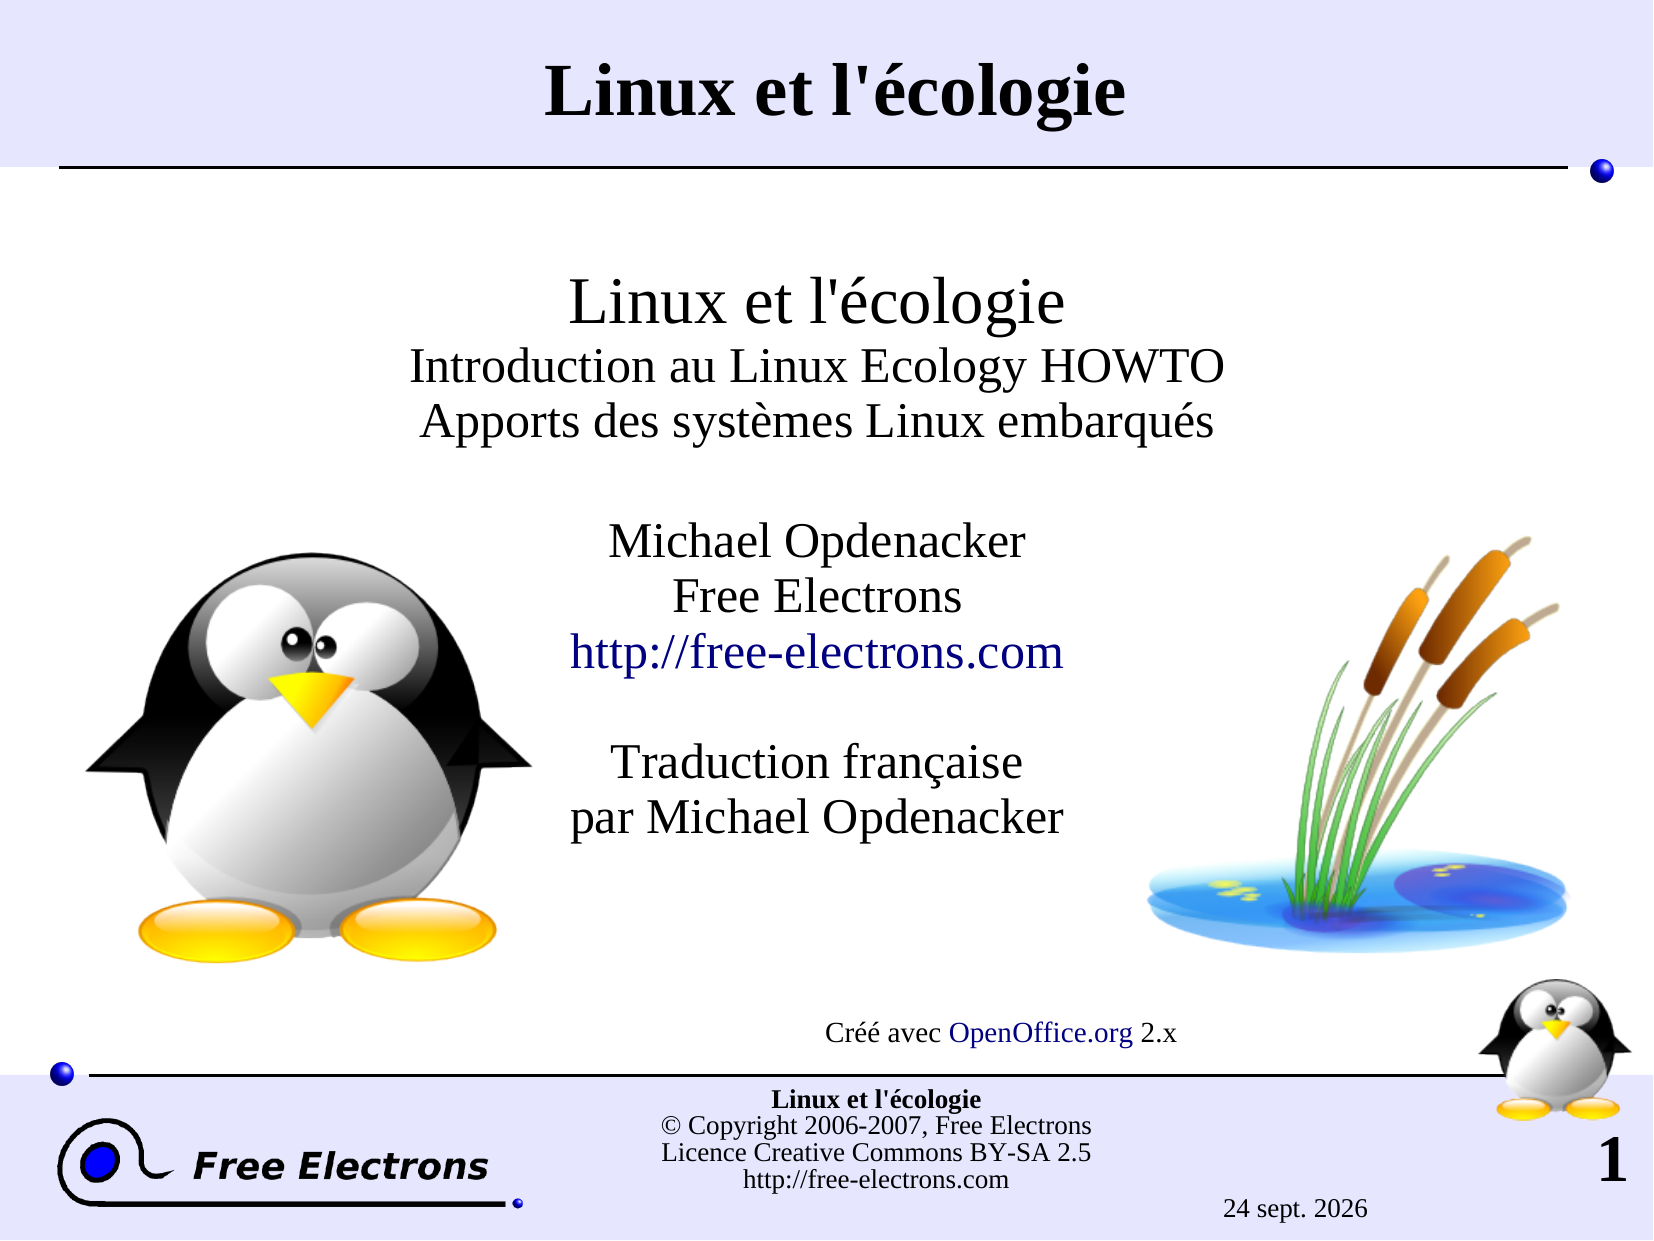

# Linux et l'écologie
Linux et l'écologie
Introduction au Linux Ecology HOWTO
Apports des systèmes Linux embarqués
Michael Opdenacker
Free Electrons
http://free-electrons.com
Traduction française
par Michael Opdenacker
Créé avec OpenOffice.org 2.x